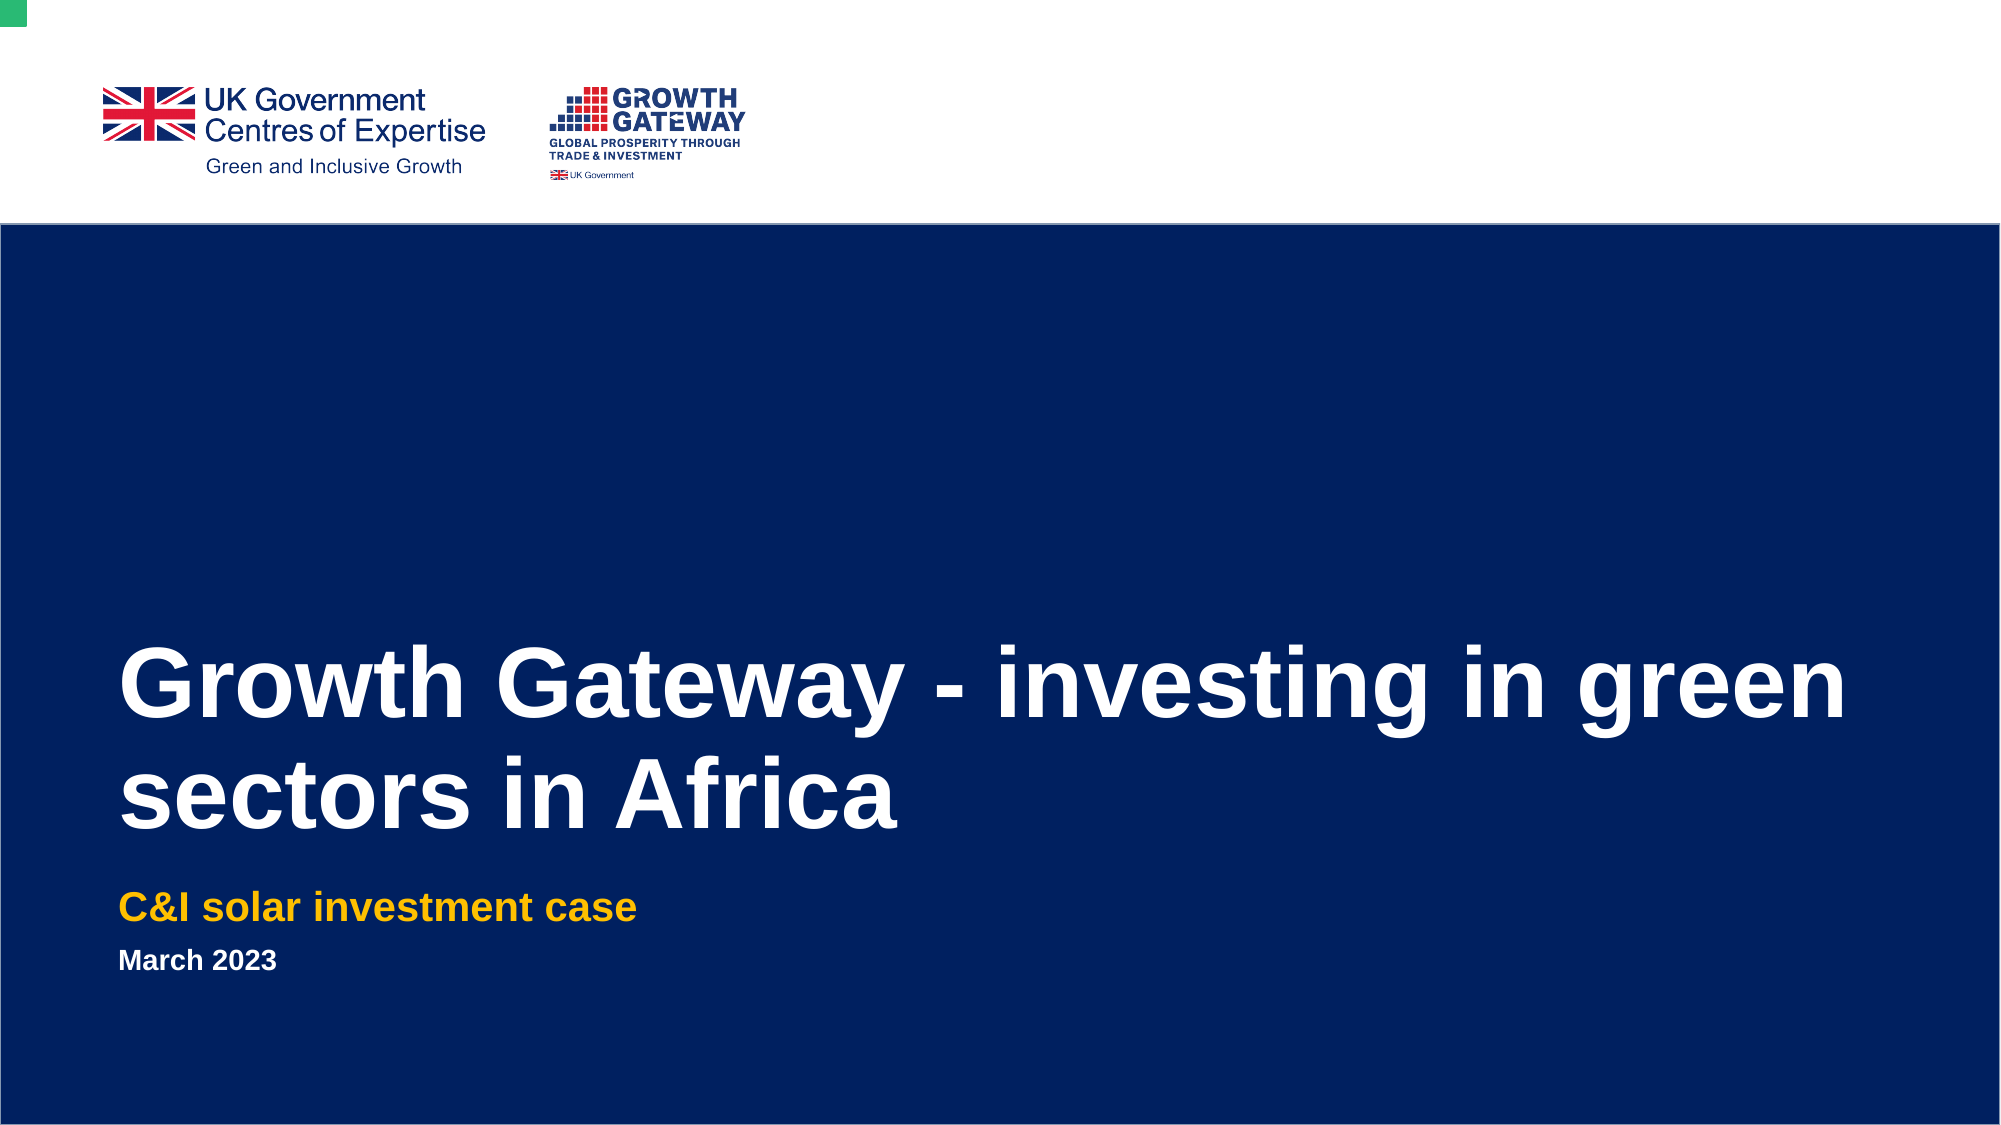

Growth Gateway - investing in green sectors in Africa
# C&I solar investment case
March 2023